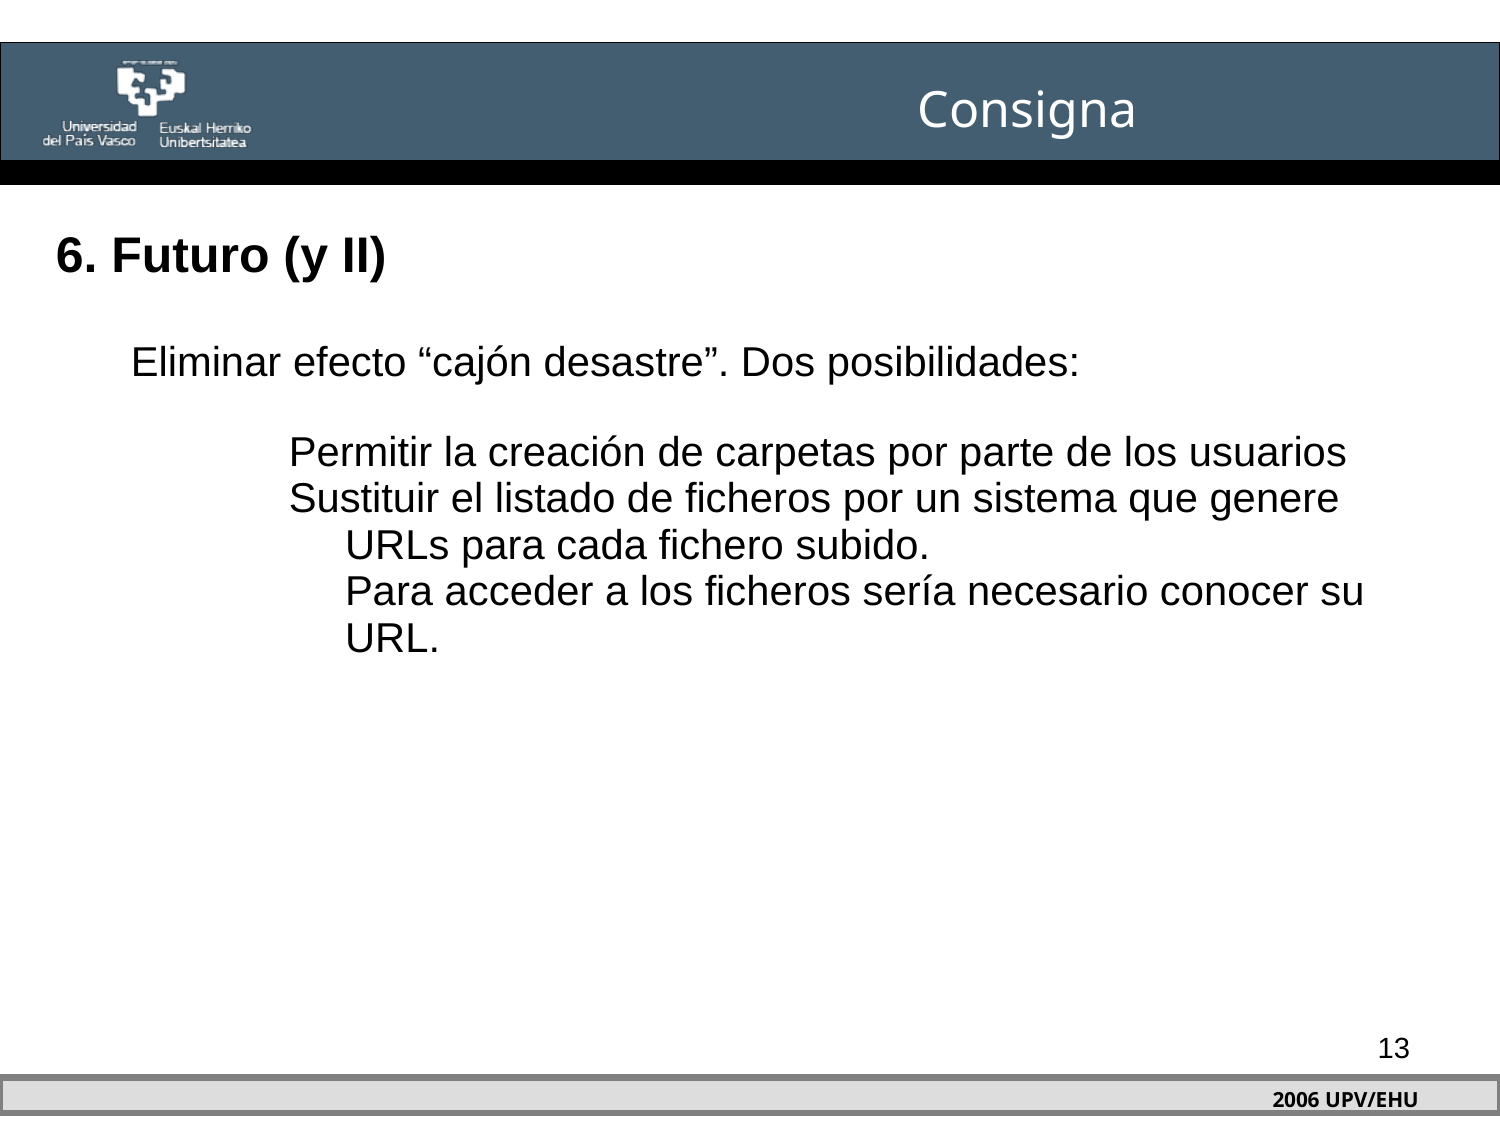

Consigna
6. Futuro (y II)
Eliminar efecto “cajón desastre”. Dos posibilidades:
Permitir la creación de carpetas por parte de los usuarios
Sustituir el listado de ficheros por un sistema que genere URLs para cada fichero subido.
Para acceder a los ficheros sería necesario conocer su URL.
13
2006 UPV/EHU